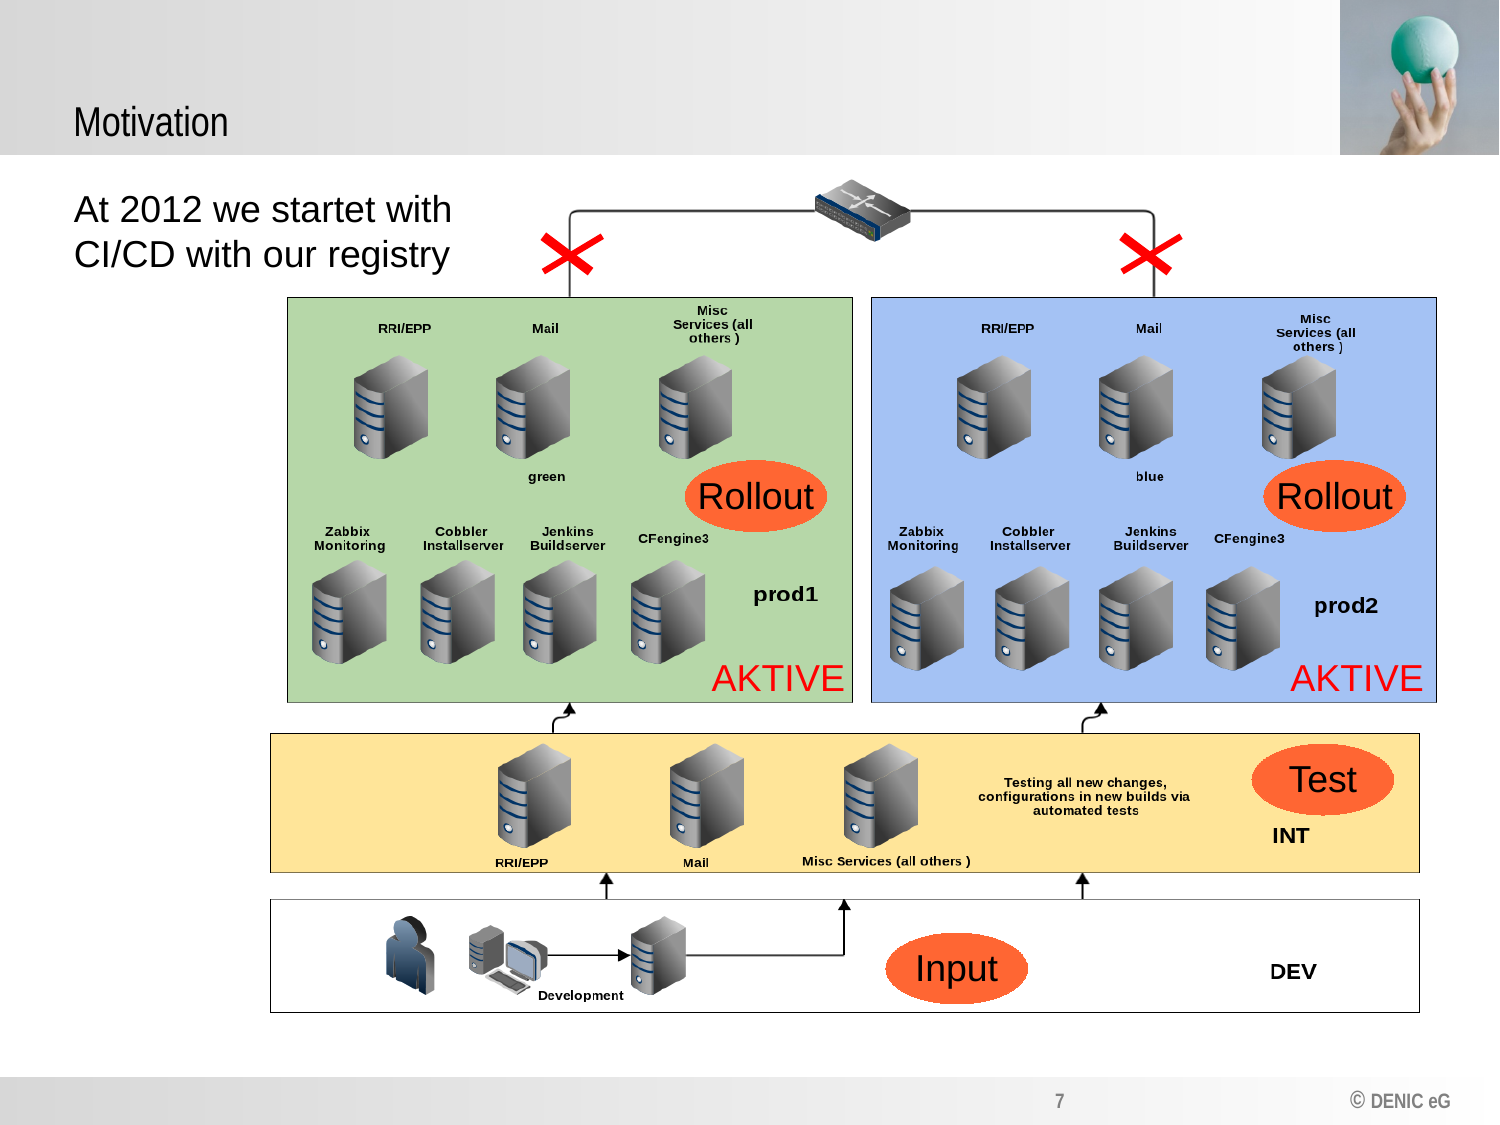

Motivation
At 2012 we startet with
CI/CD with our registry
Rollout
Rollout
AKTIVE
AKTIVE
Test
Input
 © DENIC eG